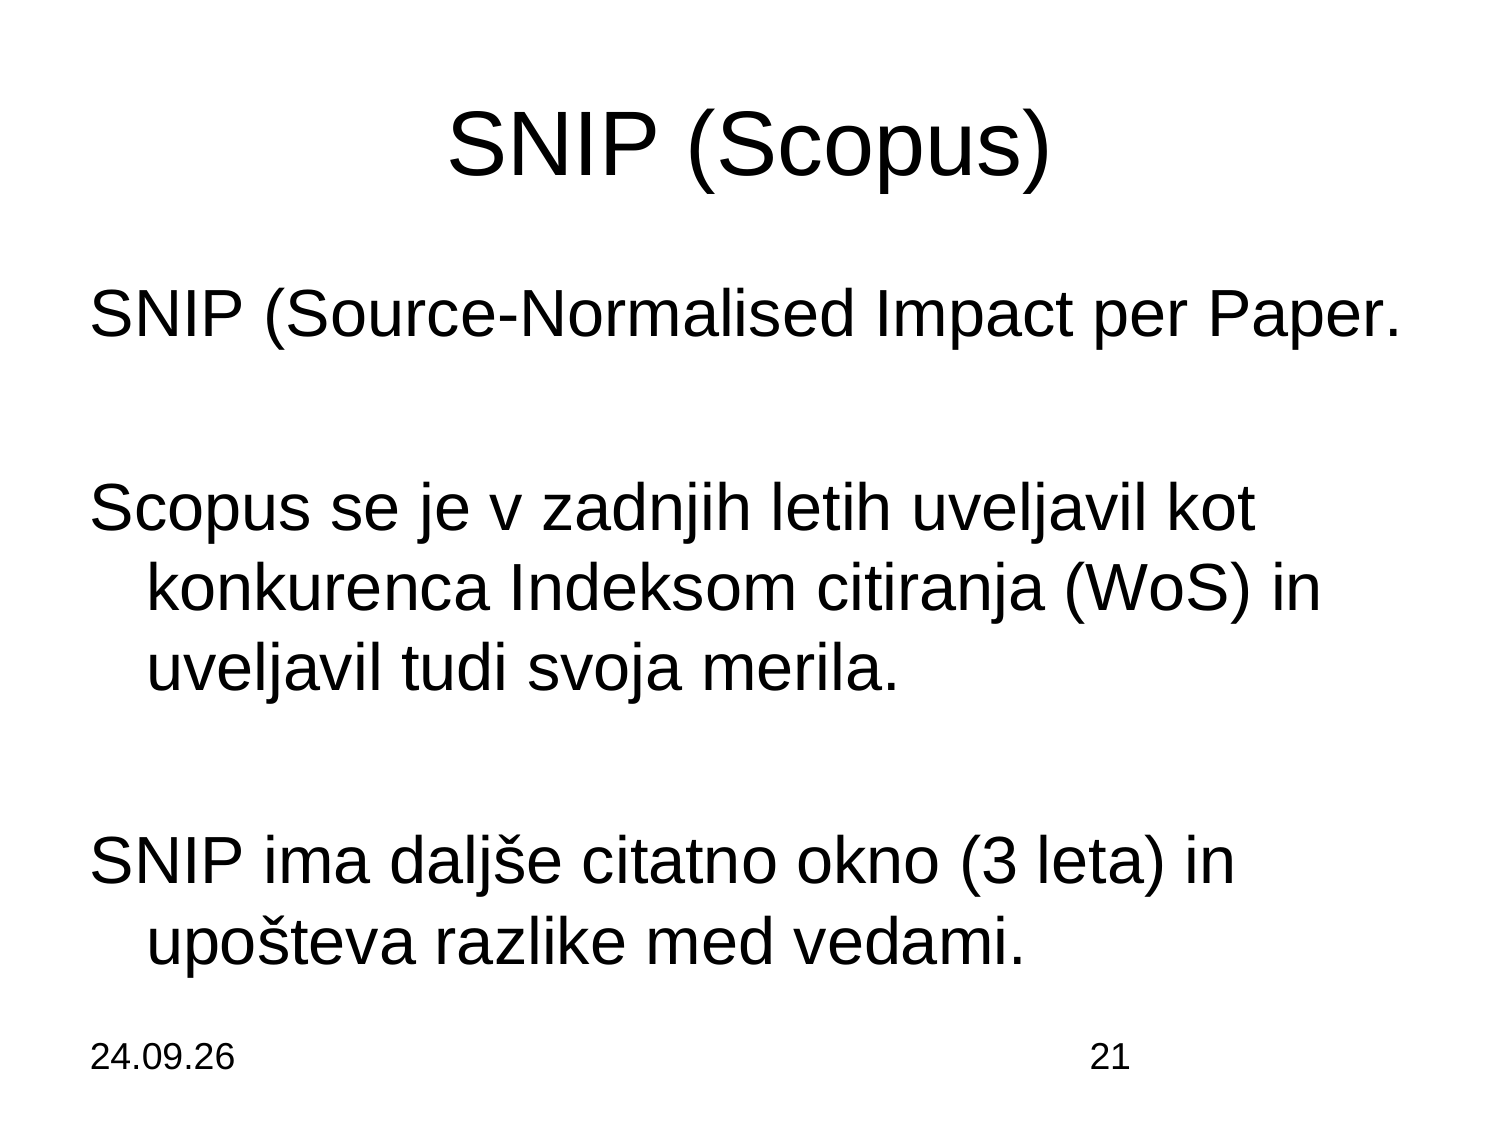

# SNIP (Scopus)
SNIP (Source-Normalised Impact per Paper.
Scopus se je v zadnjih letih uveljavil kot konkurenca Indeksom citiranja (WoS) in uveljavil tudi svoja merila.
SNIP ima daljše citatno okno (3 leta) in upošteva razlike med vedami.
21